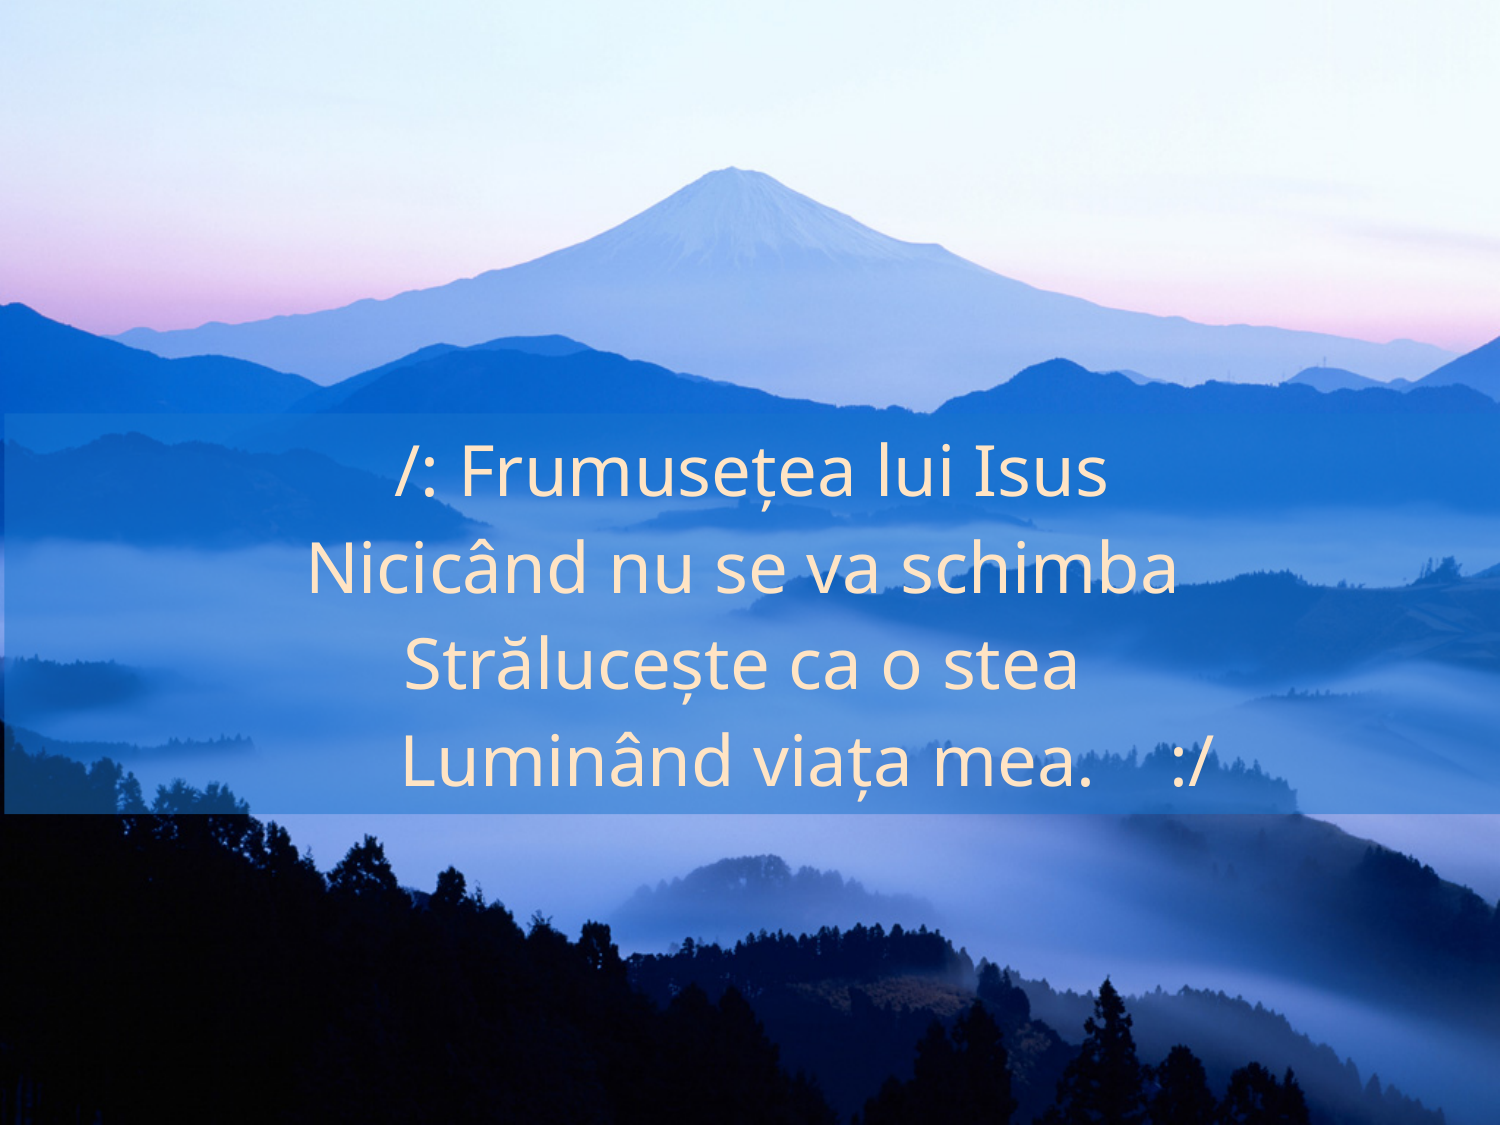

/: Frumuseţea lui Isus
Nicicând nu se va schimba
Străluceşte ca o stea
 Luminând viaţa mea. :/